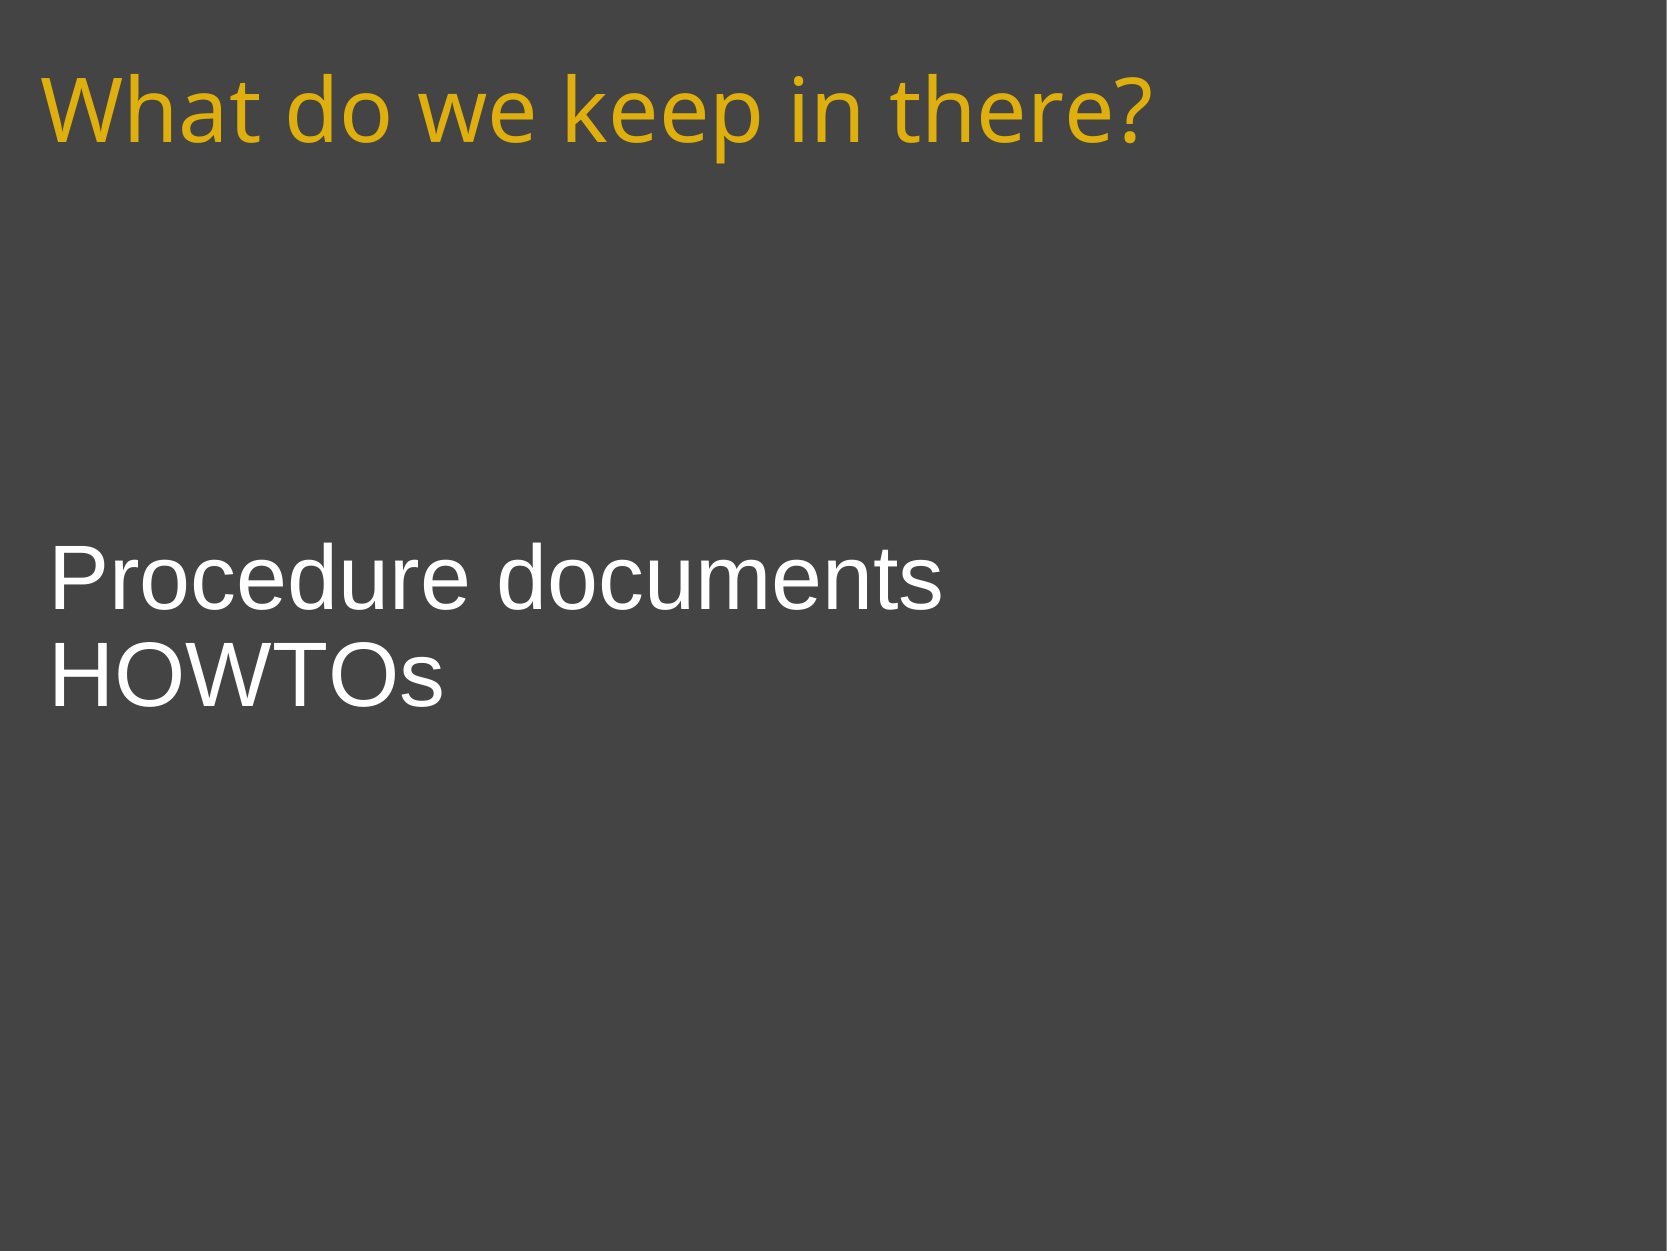

# What do we keep in there?
Procedure documents
HOWTOs